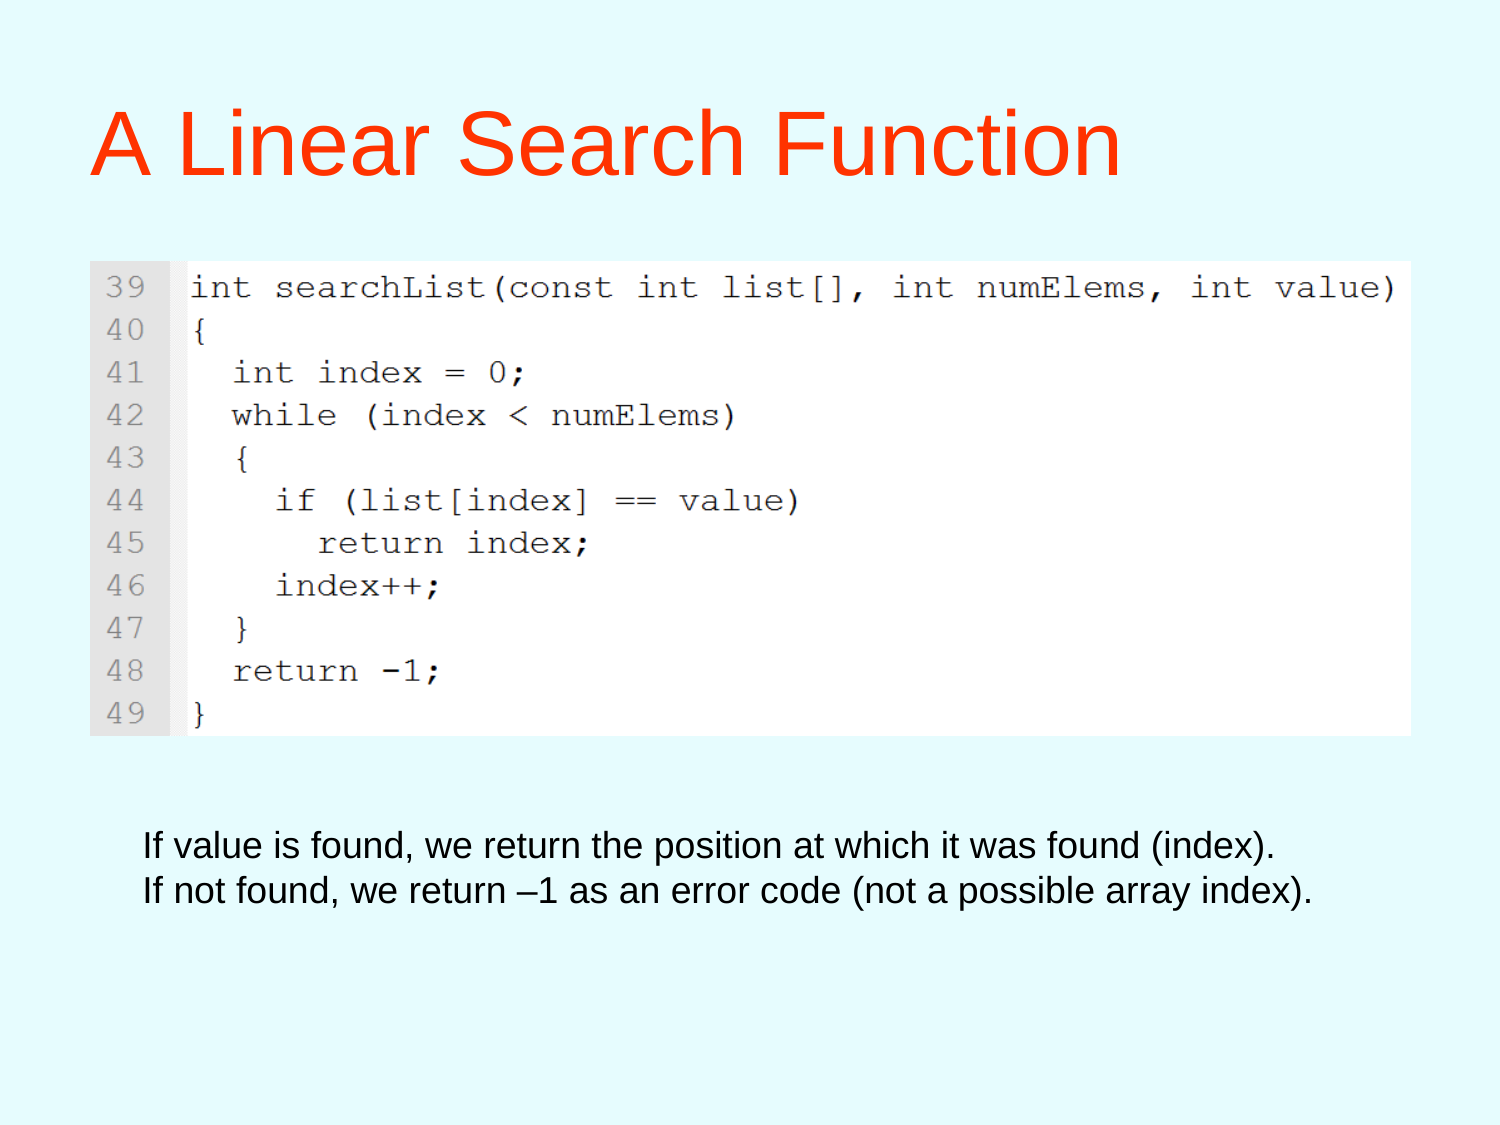

# A Linear Search Function
If value is found, we return the position at which it was found (index).
If not found, we return –1 as an error code (not a possible array index).